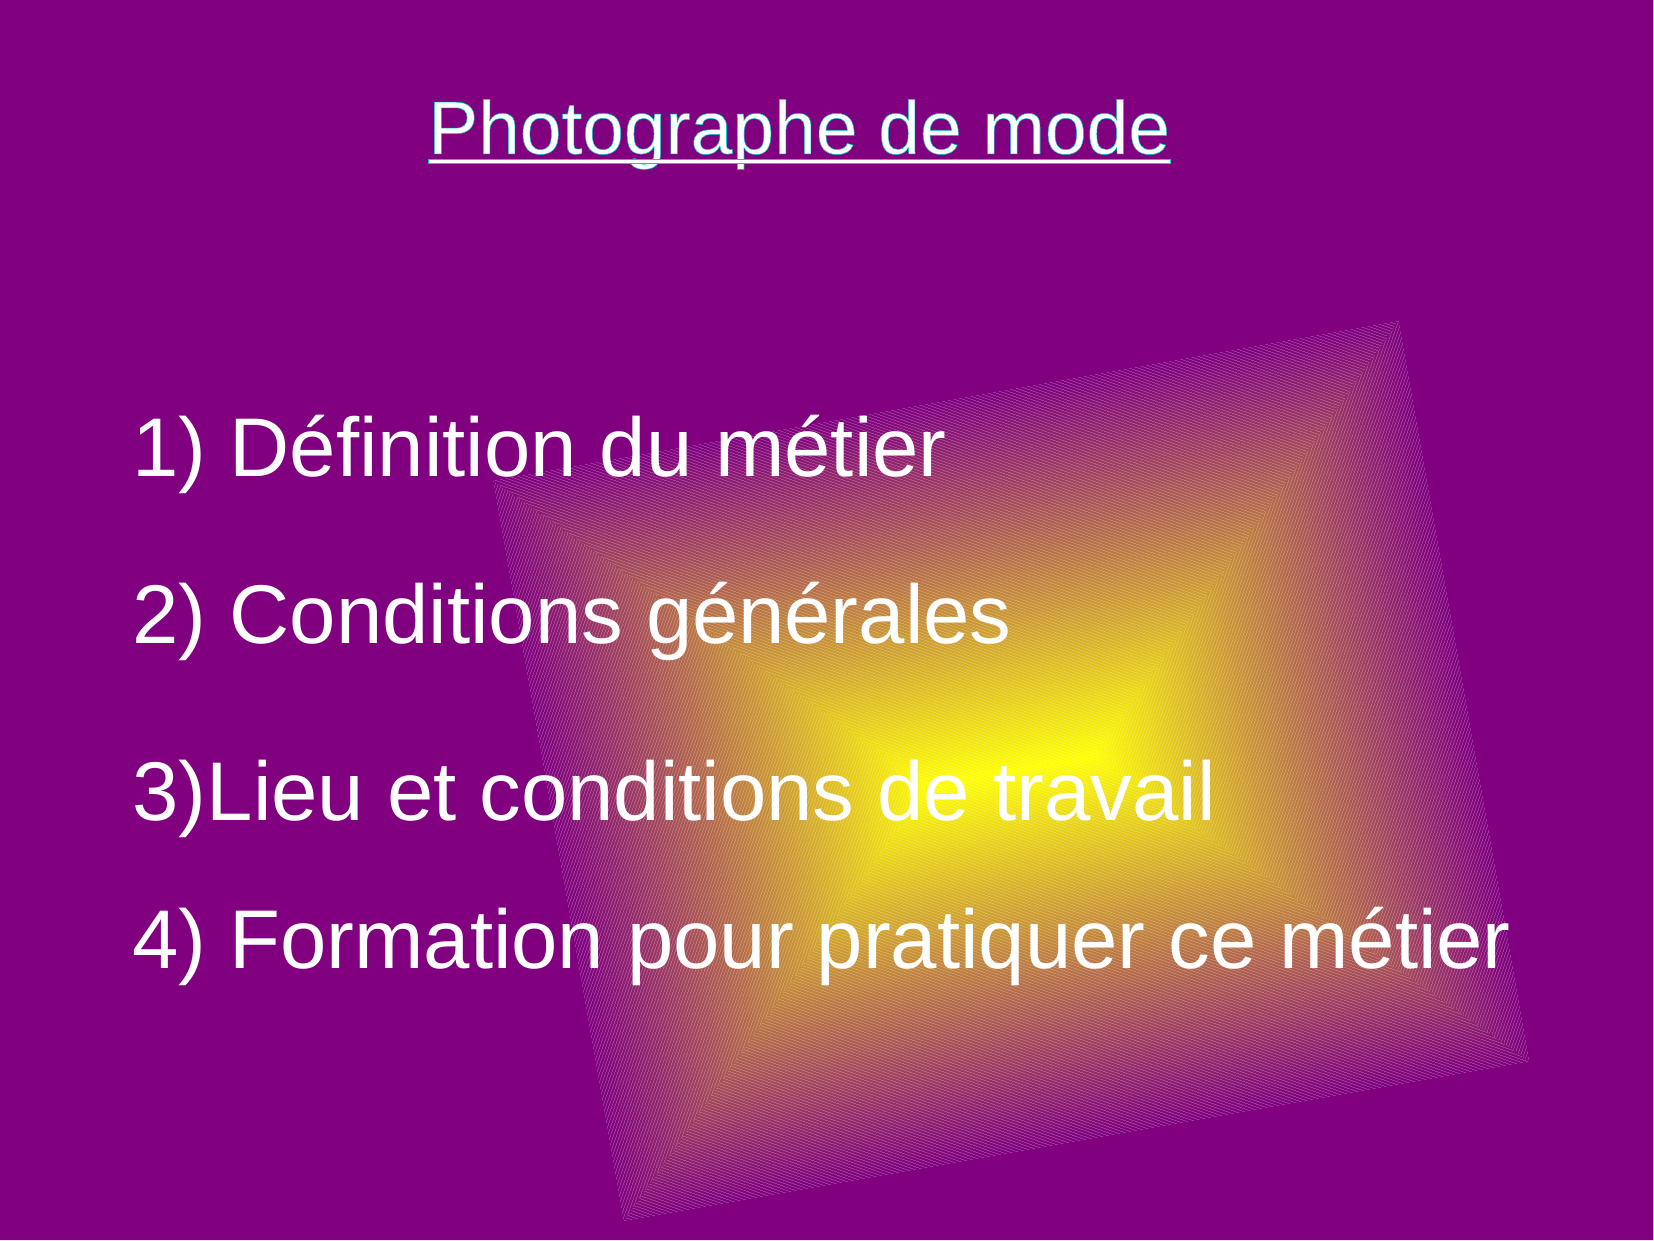

Photographe de mode
1) Définition du métier
2) Conditions générales
3)Lieu et conditions de travail
4) Formation pour pratiquer ce métier